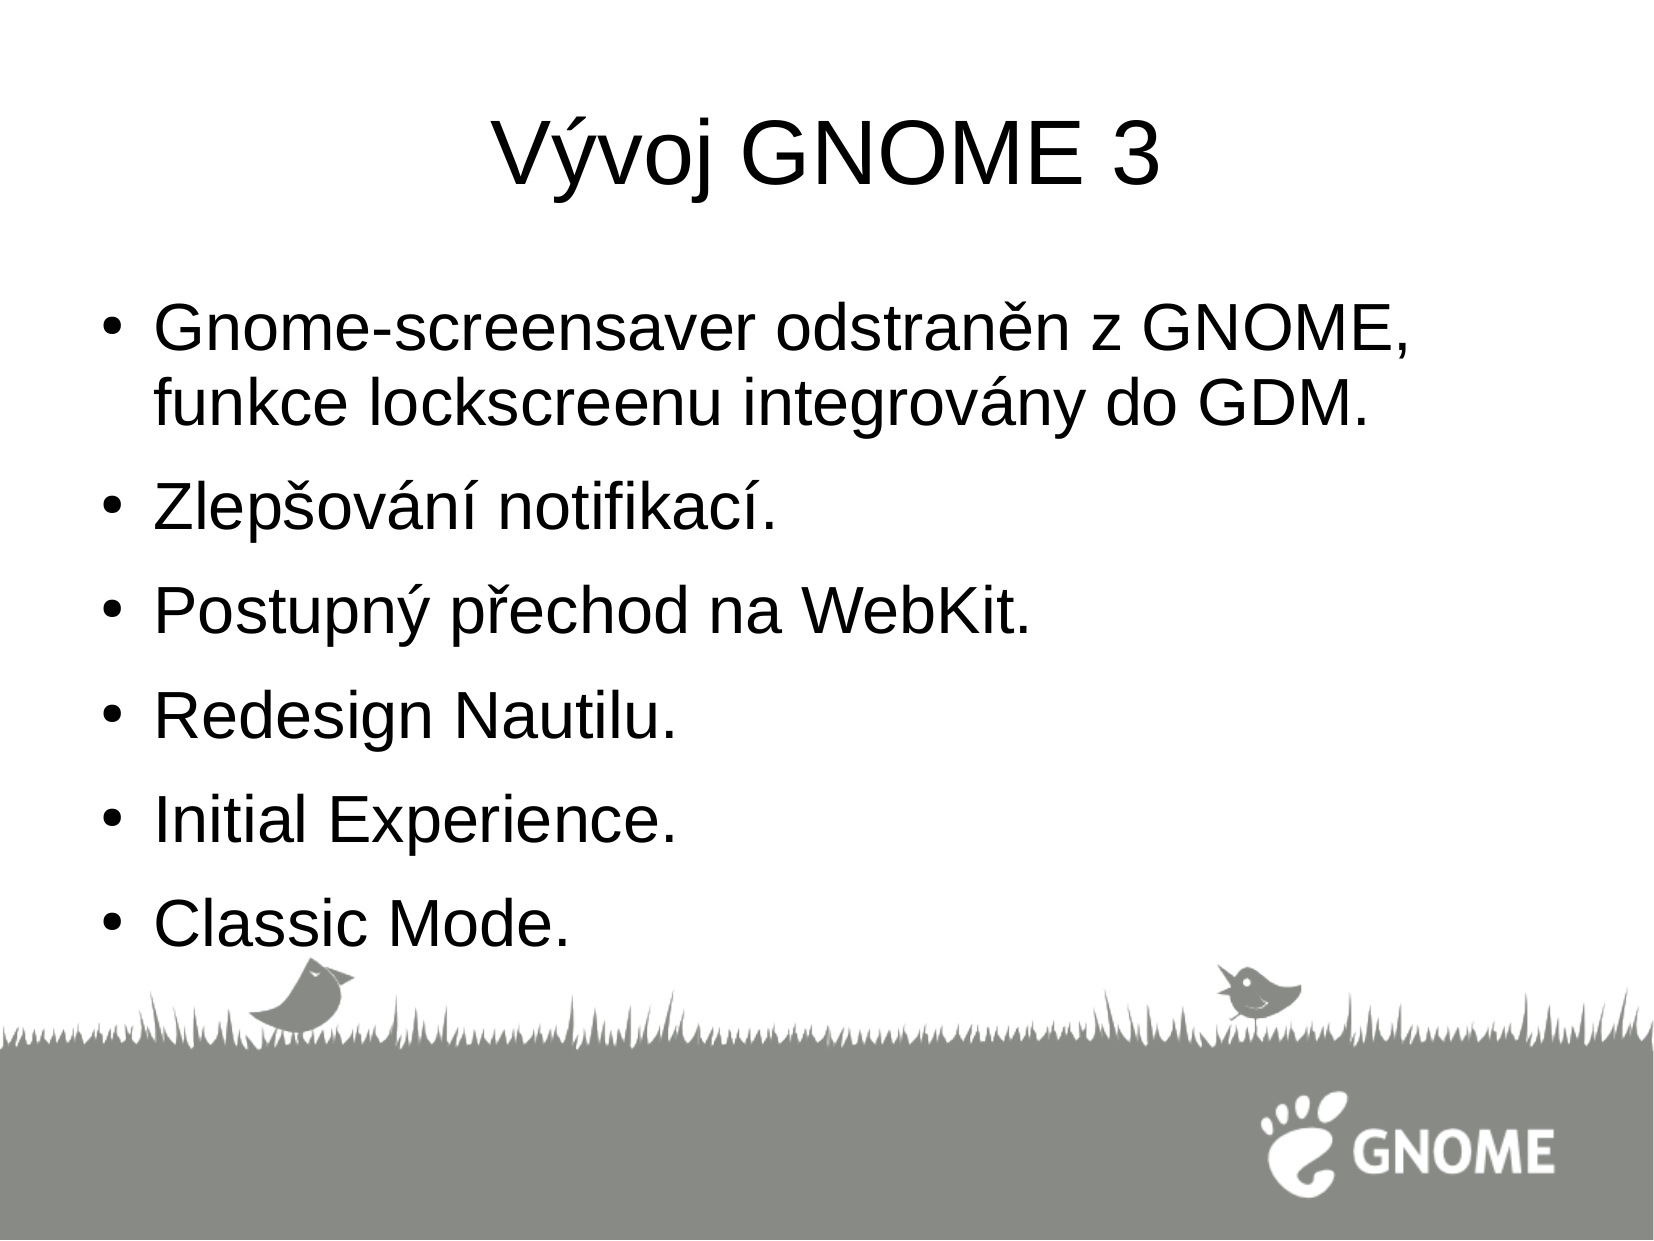

# Vývoj GNOME 3
Gnome-screensaver odstraněn z GNOME, funkce lockscreenu integrovány do GDM.
Zlepšování notifikací.
Postupný přechod na WebKit.
Redesign Nautilu.
Initial Experience.
Classic Mode.